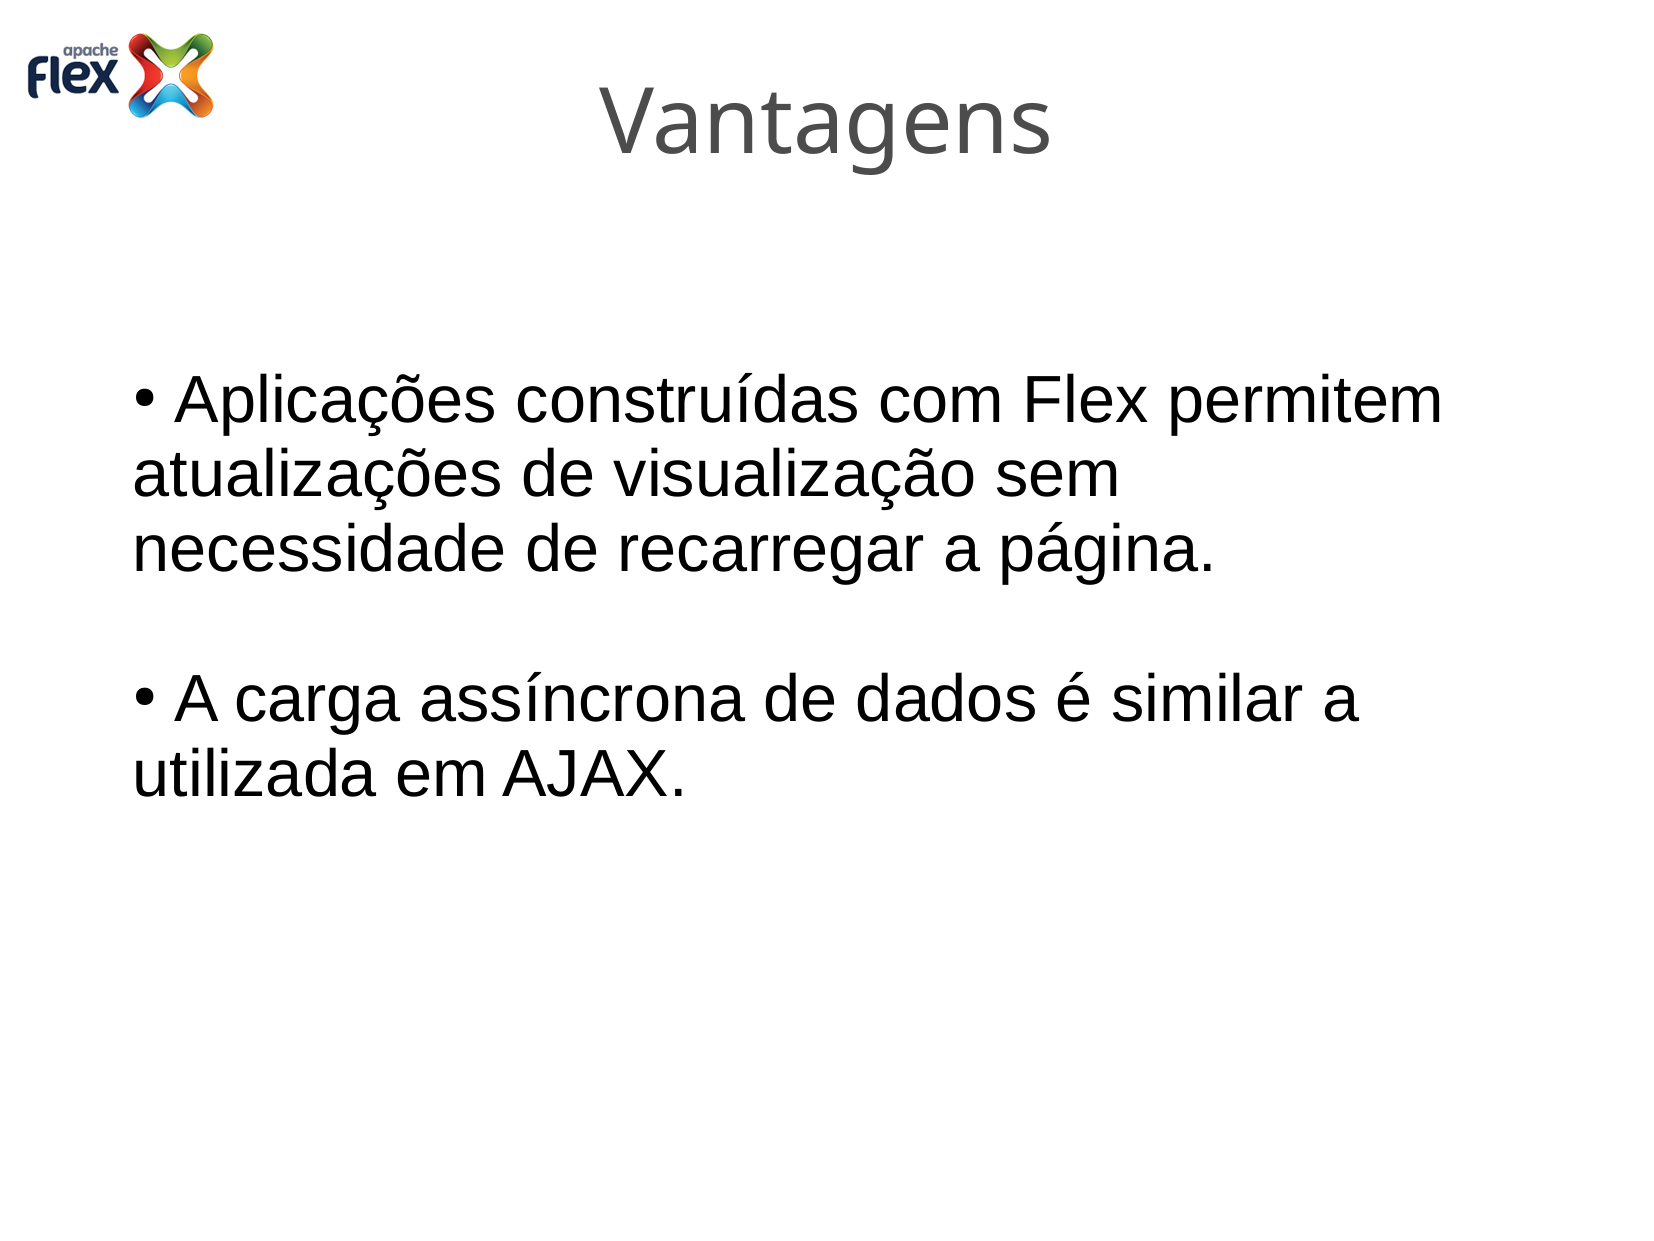

# Vantagens
 Aplicações construídas com Flex permitem atualizações de visualização sem necessidade de recarregar a página.
 A carga assíncrona de dados é similar a utilizada em AJAX.